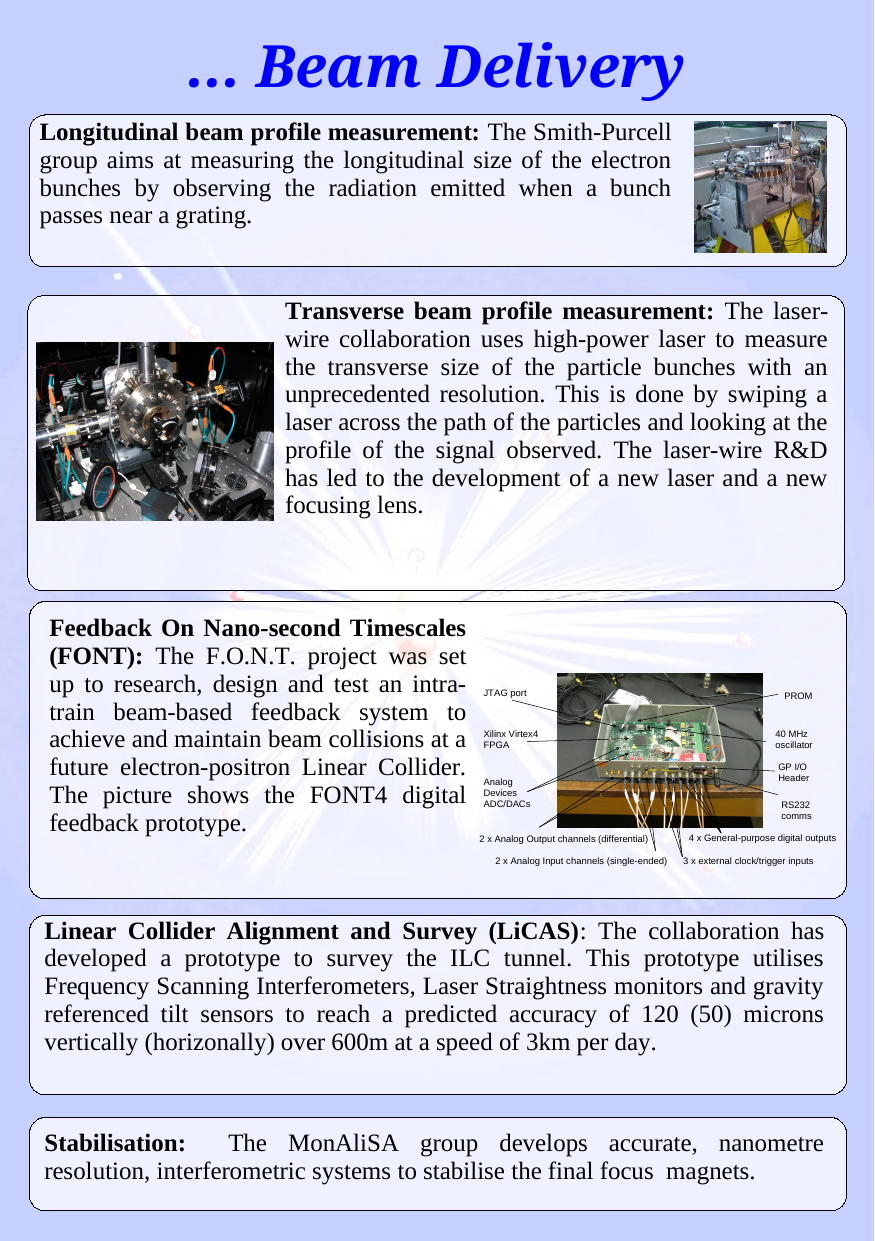

# ... Beam Delivery
Longitudinal beam profile measurement: The Smith-Purcell group aims at measuring the longitudinal size of the electron bunches by observing the radiation emitted when a bunch passes near a grating.
Transverse beam profile measurement: The laser-wire collaboration uses high-power laser to measure the transverse size of the particle bunches with an unprecedented resolution. This is done by swiping a laser across the path of the particles and looking at the profile of the signal observed. The laser-wire R&D has led to the development of a new laser and a new focusing lens.
Feedback On Nano-second Timescales (FONT): The F.O.N.T. project was set up to research, design and test an intra-train beam-based feedback system to achieve and maintain beam collisions at a future electron-positron Linear Collider. The picture shows the FONT4 digital feedback prototype.
Linear Collider Alignment and Survey (LiCAS): The collaboration has developed a prototype to survey the ILC tunnel. This prototype utilises Frequency Scanning Interferometers, Laser Straightness monitors and gravity referenced tilt sensors to reach a predicted accuracy of 120 (50) microns vertically (horizonally) over 600m at a speed of 3km per day.
Stabilisation: The MonAliSA group develops accurate, nanometre resolution, interferometric systems to stabilise the final focus magnets.